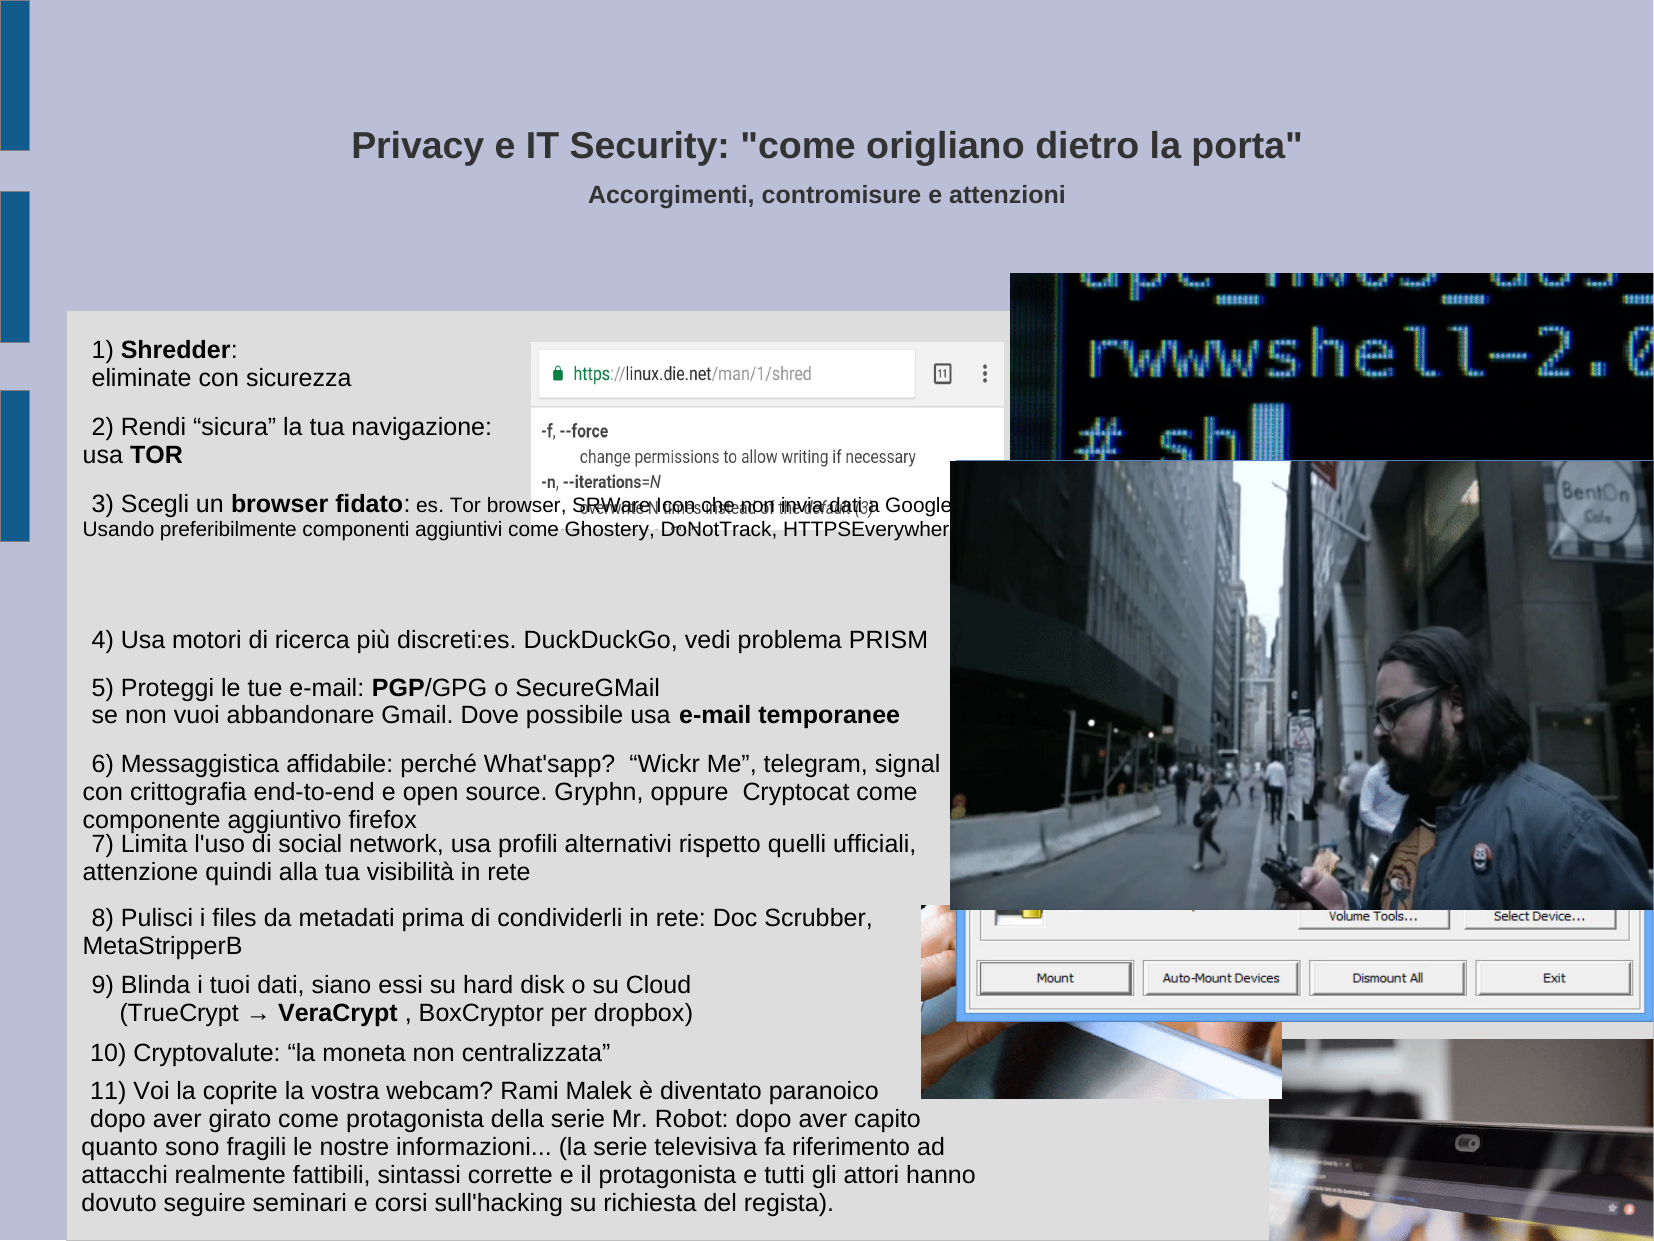

# Accorgimenti, contromisure e attenzioni
Privacy e IT Security: "come origliano dietro la porta"
1) Shredder:
eliminate con sicurezza
2) Rendi “sicura” la tua navigazione: usa TOR
3) Scegli un browser fidato: es. Tor browser, SRWare Icon che non invia dati a Google. Usando preferibilmente componenti aggiuntivi come Ghostery, DoNotTrack, HTTPSEverywhere
4) Usa motori di ricerca più discreti:es. DuckDuckGo, vedi problema PRISM
5) Proteggi le tue e-mail: PGP/GPG o SecureGMail
se non vuoi abbandonare Gmail. Dove possibile usa e-mail temporanee
6) Messaggistica affidabile: perché What'sapp? “Wickr Me”, telegram, signal con crittografia end-to-end e open source. Gryphn, oppure Cryptocat come componente aggiuntivo firefox
7) Limita l'uso di social network, usa profili alternativi rispetto quelli ufficiali, attenzione quindi alla tua visibilità in rete
8) Pulisci i files da metadati prima di condividerli in rete: Doc Scrubber, MetaStripperB
9) Blinda i tuoi dati, siano essi su hard disk o su Cloud
 (TrueCrypt → VeraCrypt , BoxCryptor per dropbox)
10) Cryptovalute: “la moneta non centralizzata”
11) Voi la coprite la vostra webcam? Rami Malek è diventato paranoico
dopo aver girato come protagonista della serie Mr. Robot: dopo aver capito quanto sono fragili le nostre informazioni... (la serie televisiva fa riferimento ad attacchi realmente fattibili, sintassi corrette e il protagonista e tutti gli attori hanno dovuto seguire seminari e corsi sull'hacking su richiesta del regista).